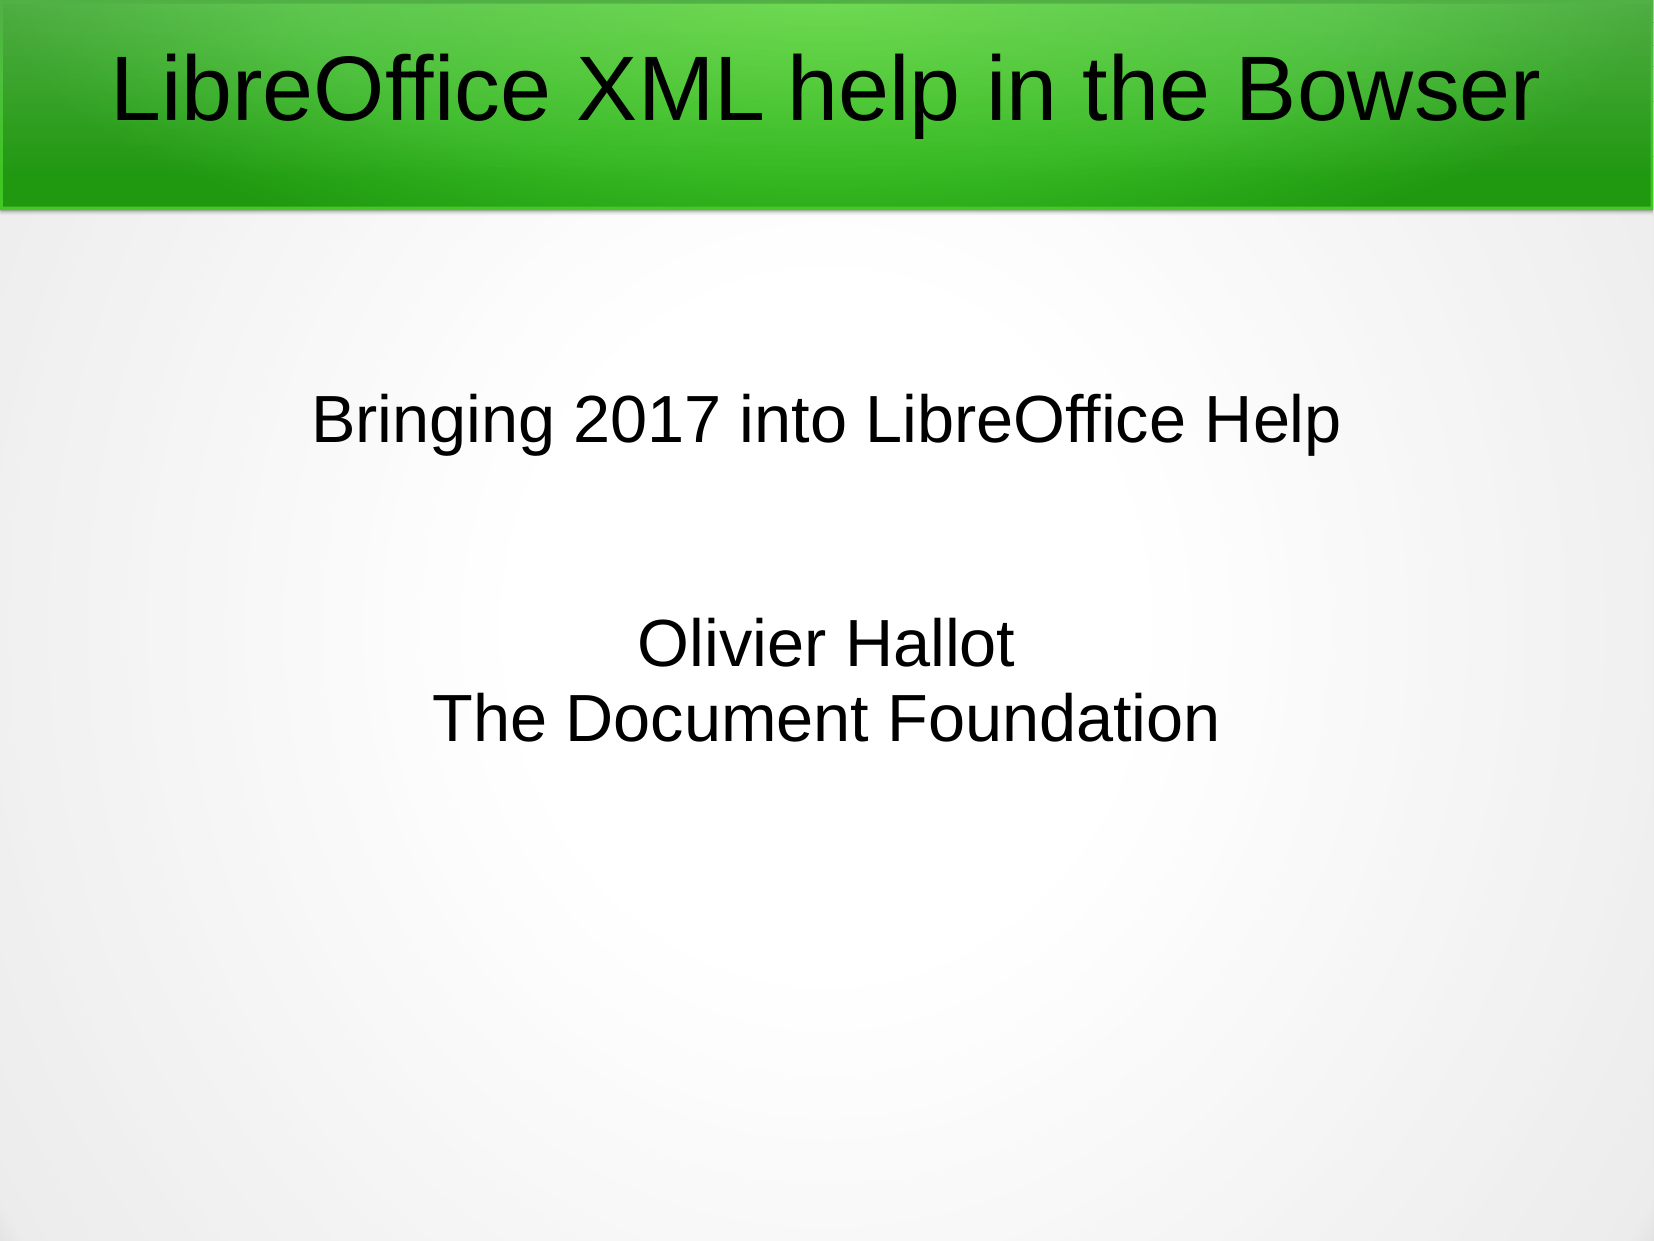

# LibreOffice XML help in the Bowser
Bringing 2017 into LibreOffice Help
Olivier Hallot
The Document Foundation